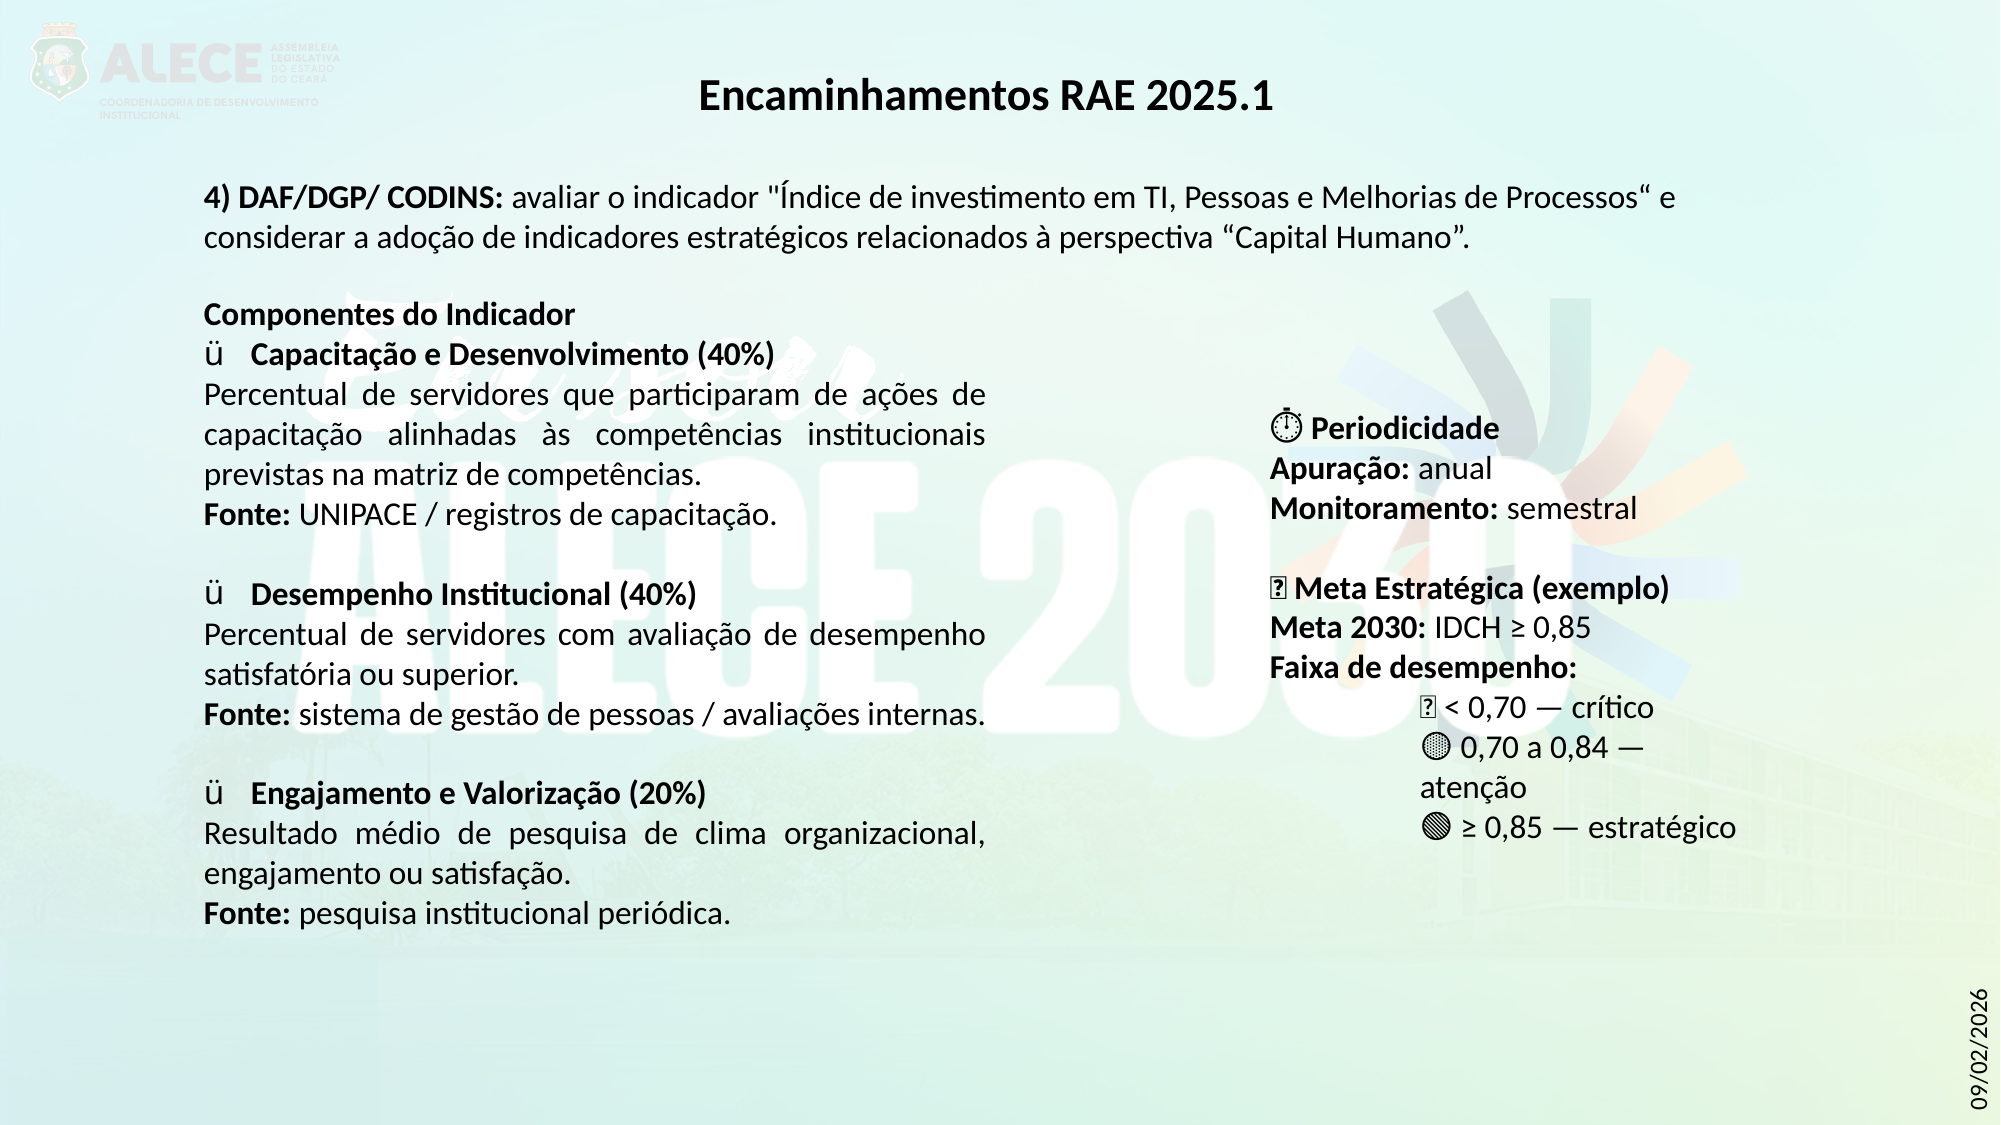

Encaminhamentos RAE 2025.1
4) DAF/DGP/ CODINS: avaliar o indicador "Índice de investimento em TI, Pessoas e Melhorias de Processos“ e considerar a adoção de indicadores estratégicos relacionados à perspectiva “Capital Humano”.
Componentes do Indicador
Capacitação e Desenvolvimento (40%)
Percentual de servidores que participaram de ações de capacitação alinhadas às competências institucionais previstas na matriz de competências.
Fonte: UNIPACE / registros de capacitação.
Desempenho Institucional (40%)
Percentual de servidores com avaliação de desempenho satisfatória ou superior.
Fonte: sistema de gestão de pessoas / avaliações internas.
Engajamento e Valorização (20%)
Resultado médio de pesquisa de clima organizacional, engajamento ou satisfação.
Fonte: pesquisa institucional periódica.
⏱️ Periodicidade
Apuração: anual
Monitoramento: semestral
🎯 Meta Estratégica (exemplo)
Meta 2030: IDCH ≥ 0,85
Faixa de desempenho:
🔴 < 0,70 — crítico
🟡 0,70 a 0,84 — atenção
🟢 ≥ 0,85 — estratégico
09/02/2026